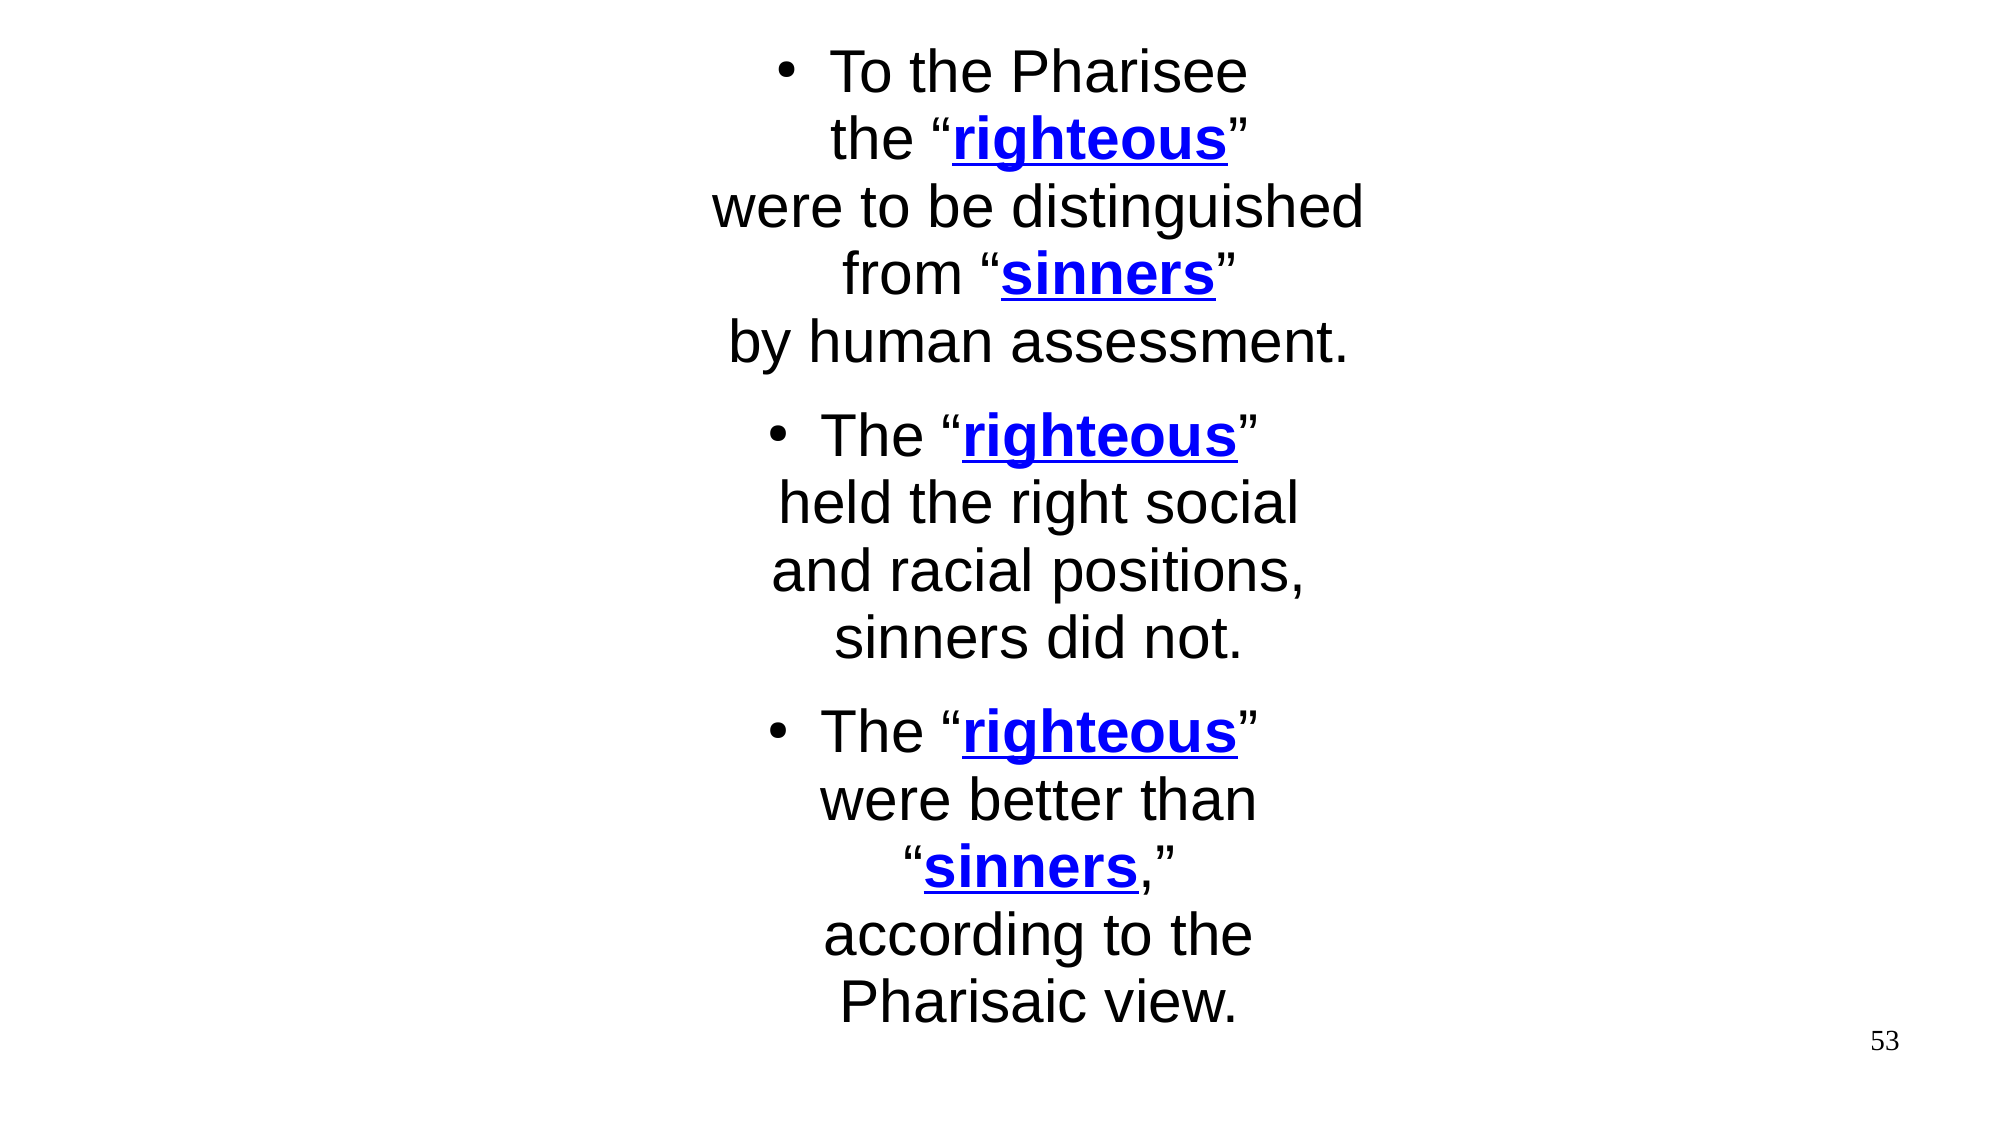

# To the Pharisee the “righteous” were to be distinguished from “sinners” by human assessment.
The “righteous”
held the right social
and racial positions,
sinners did not.
The “righteous”
were better than
“sinners,”
according to the
Pharisaic view.
53